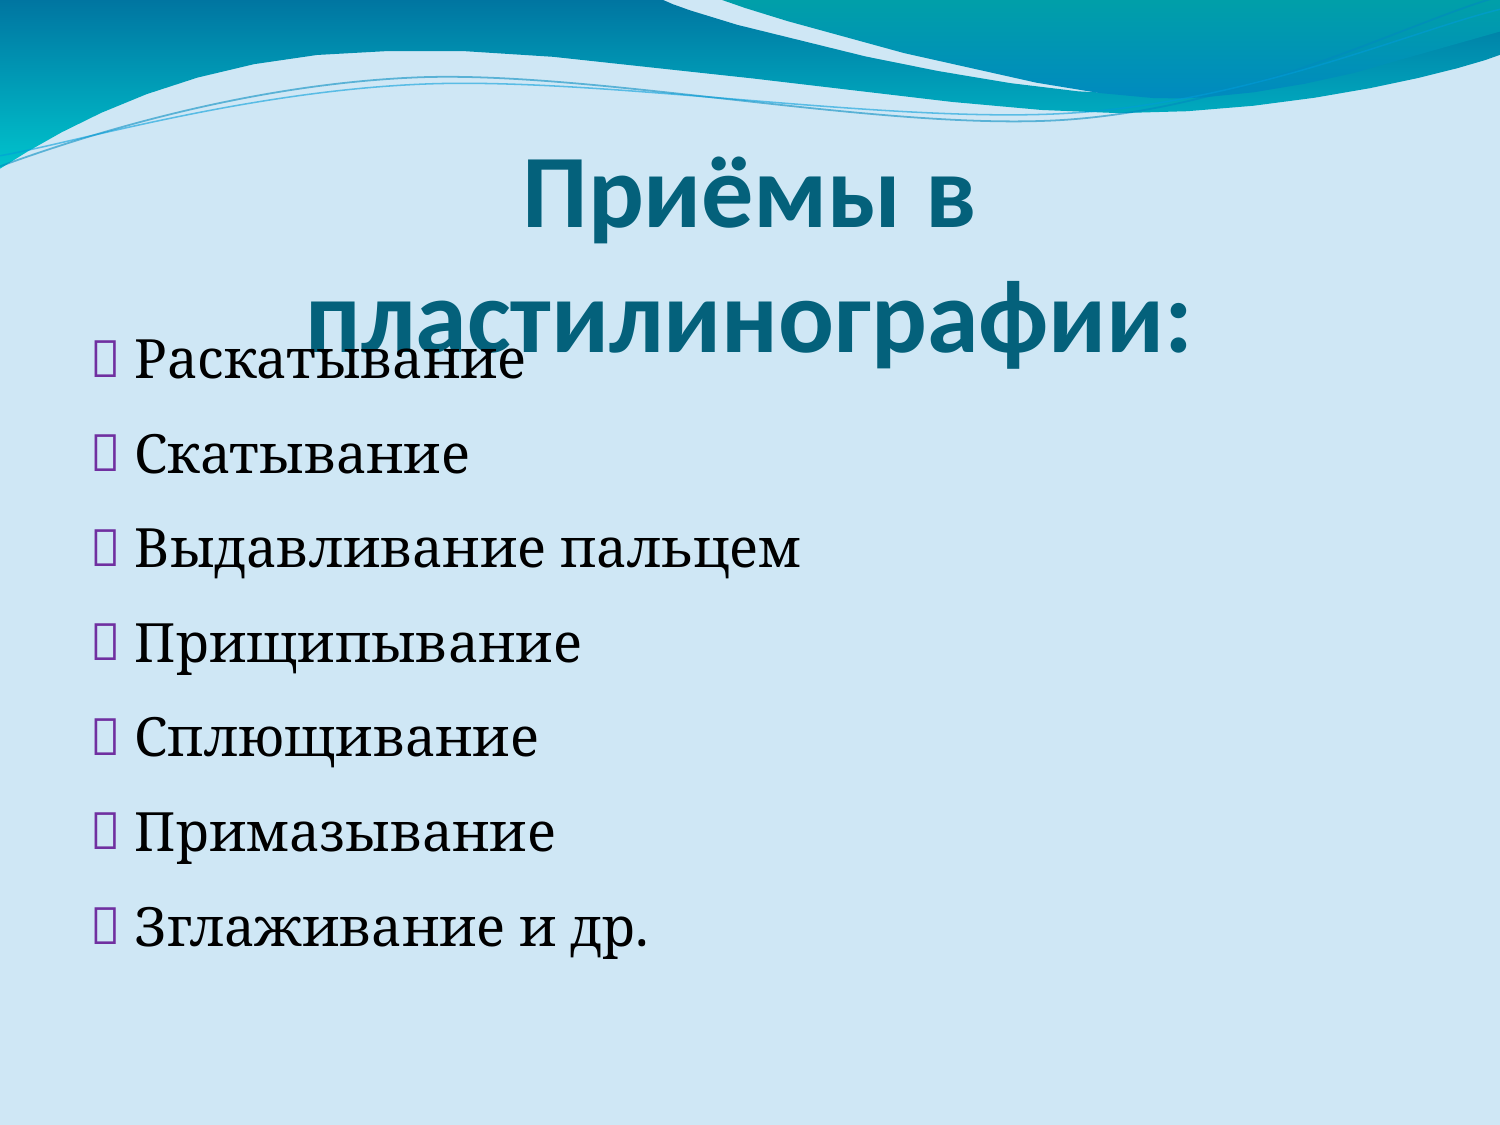

# Приёмы в пластилинографии:
Раскатывание
Скатывание
Выдавливание пальцем
Прищипывание
Сплющивание
Примазывание
Зглаживание и др.